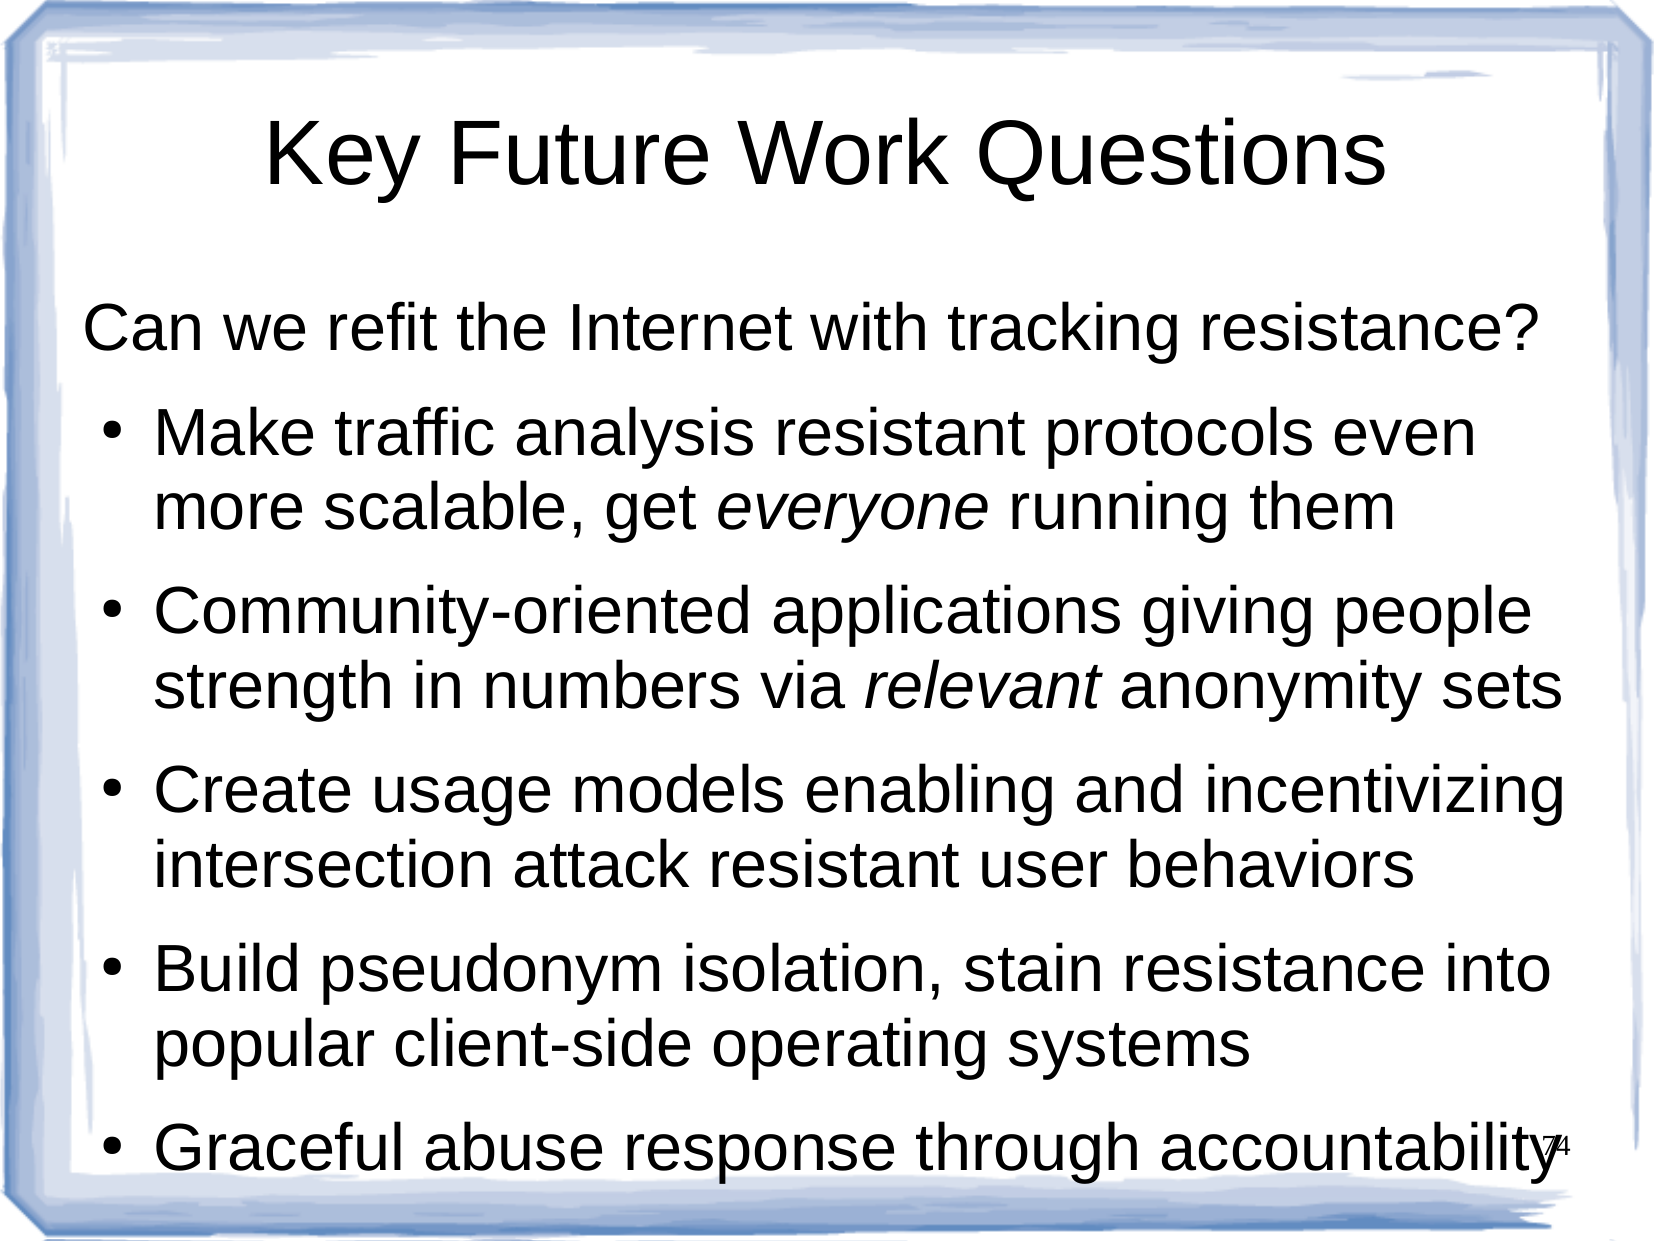

# Key Future Work Questions
Can we refit the Internet with tracking resistance?
Make traffic analysis resistant protocols even more scalable, get everyone running them
Community-oriented applications giving people strength in numbers via relevant anonymity sets
Create usage models enabling and incentivizing intersection attack resistant user behaviors
Build pseudonym isolation, stain resistance into popular client-side operating systems
Graceful abuse response through accountability
74